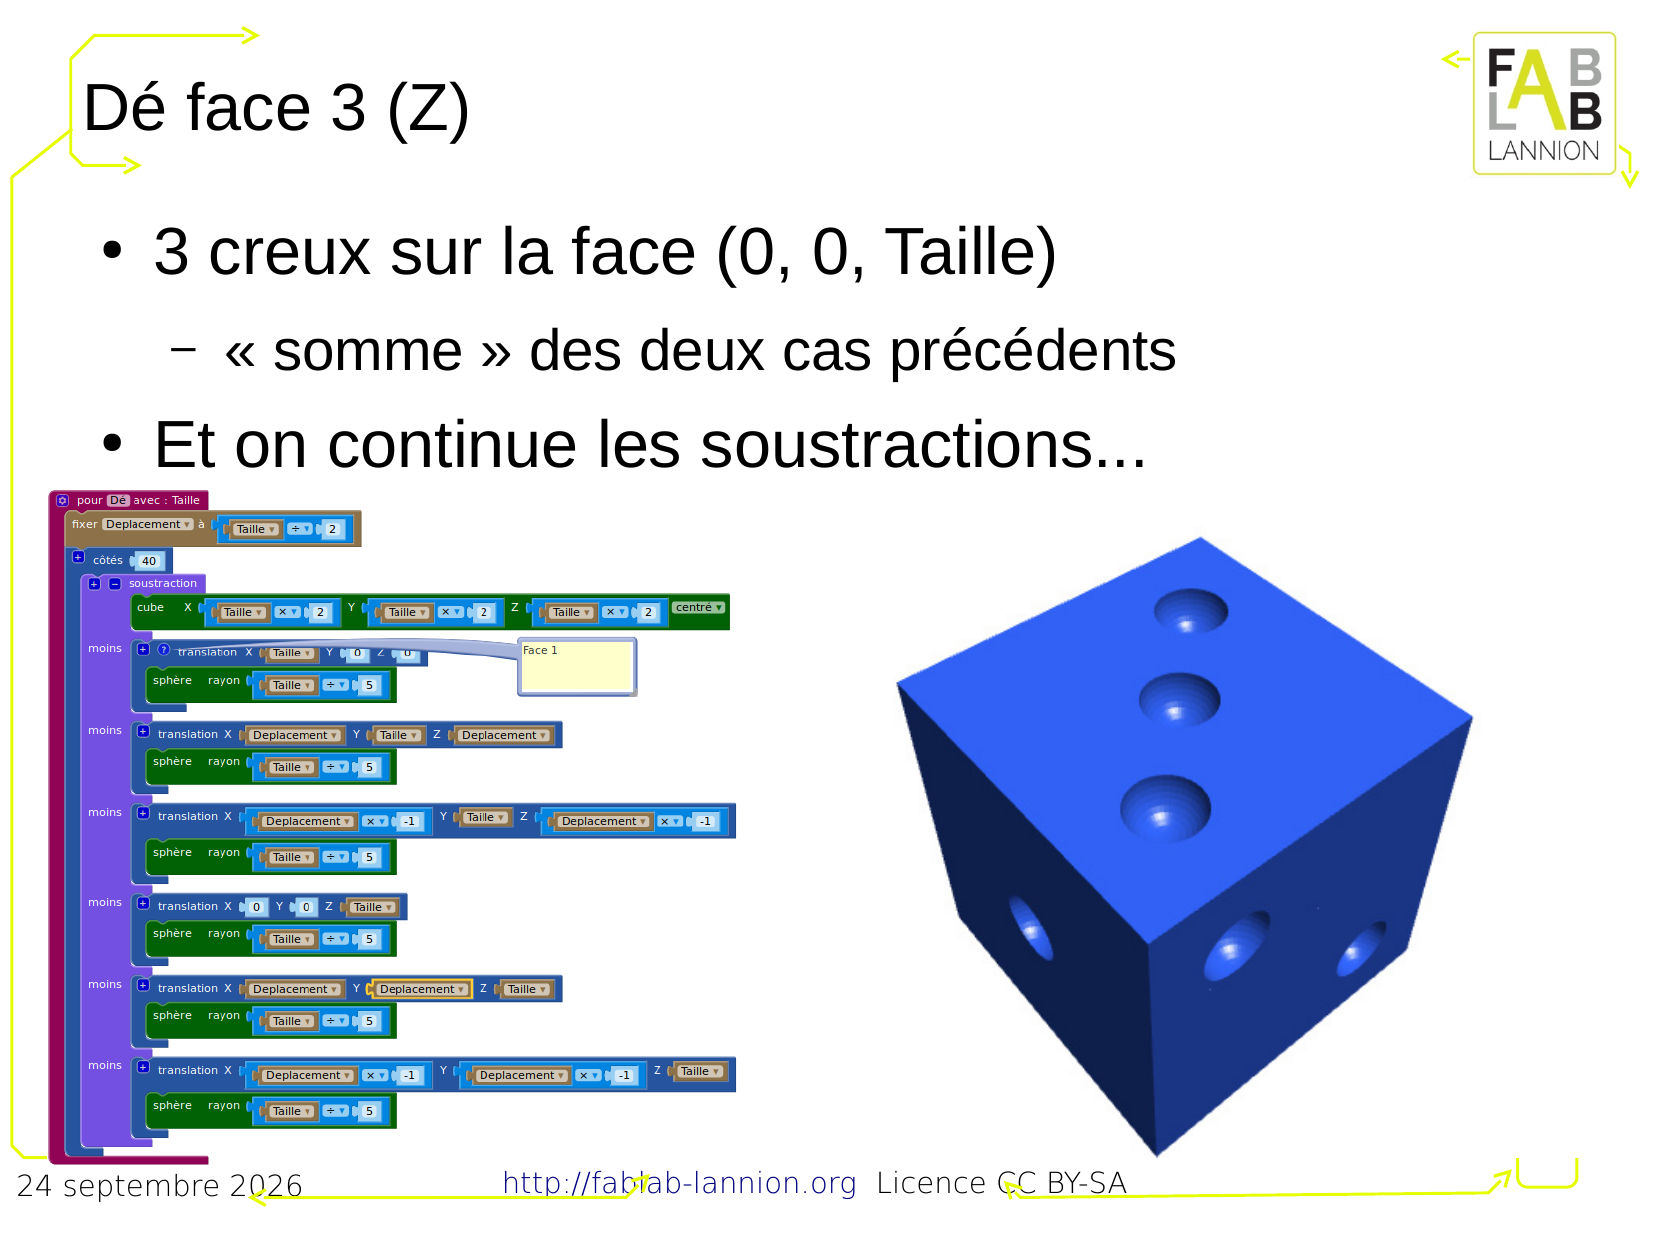

# Dé face 3 (Z)
3 creux sur la face (0, 0, Taille)
« somme » des deux cas précédents
Et on continue les soustractions...
31